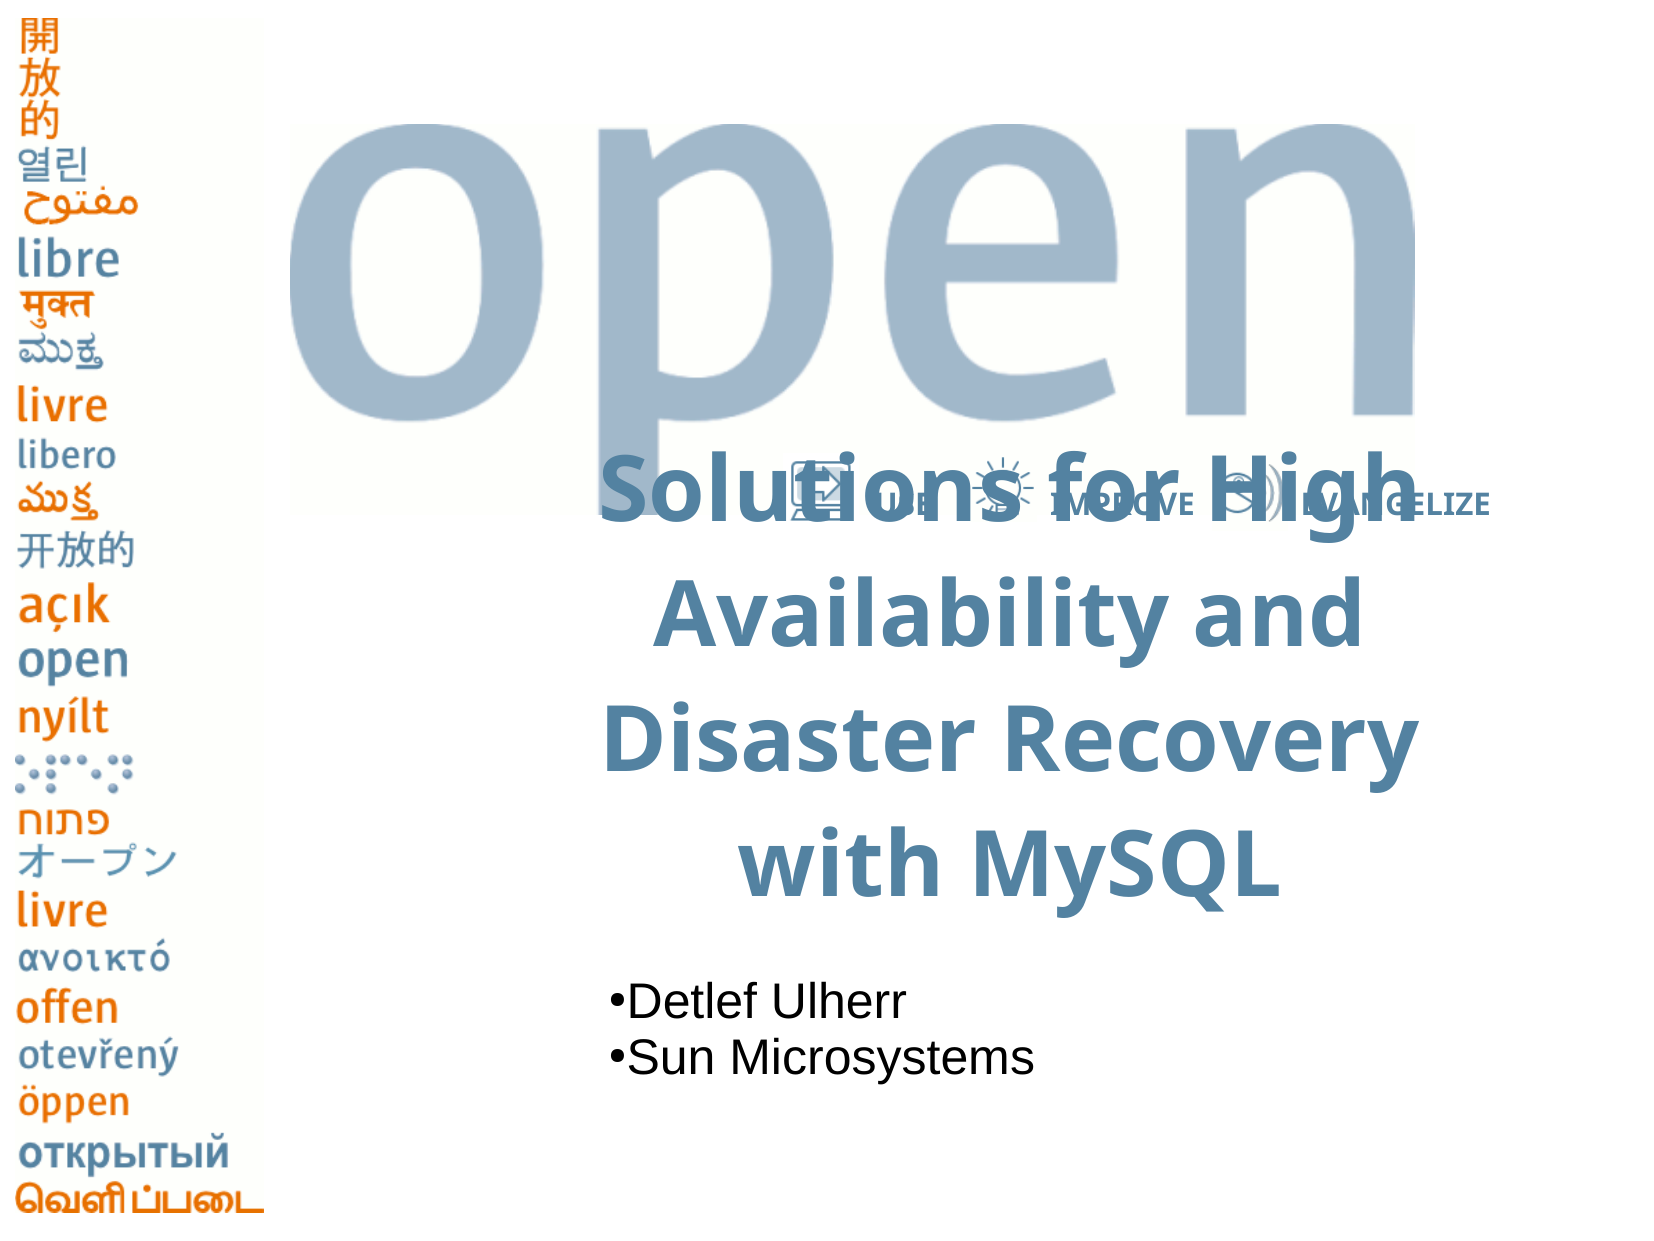

# Solutions for High Availability and Disaster Recovery with MySQL
Detlef Ulherr
Sun Microsystems